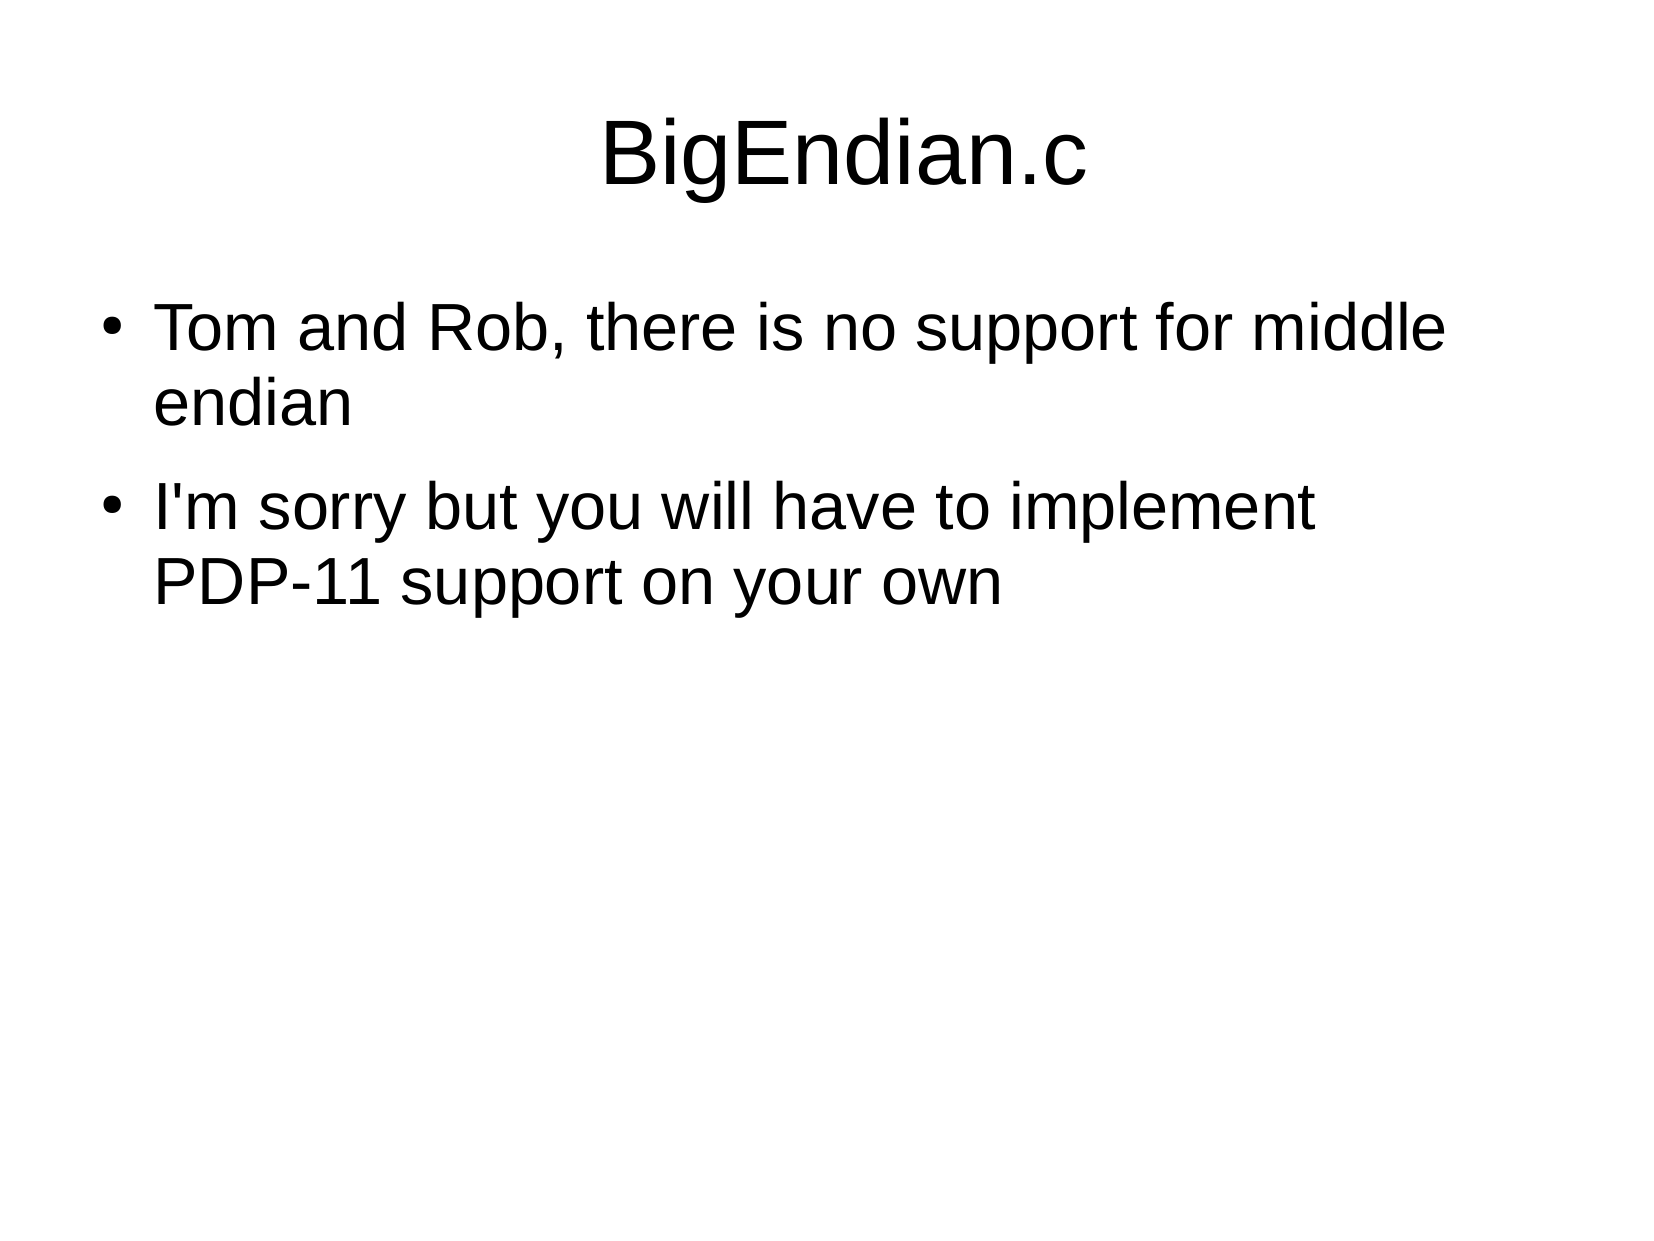

# BigEndian.c
Tom and Rob, there is no support for middle endian
I'm sorry but you will have to implement
PDP-11 support on your own